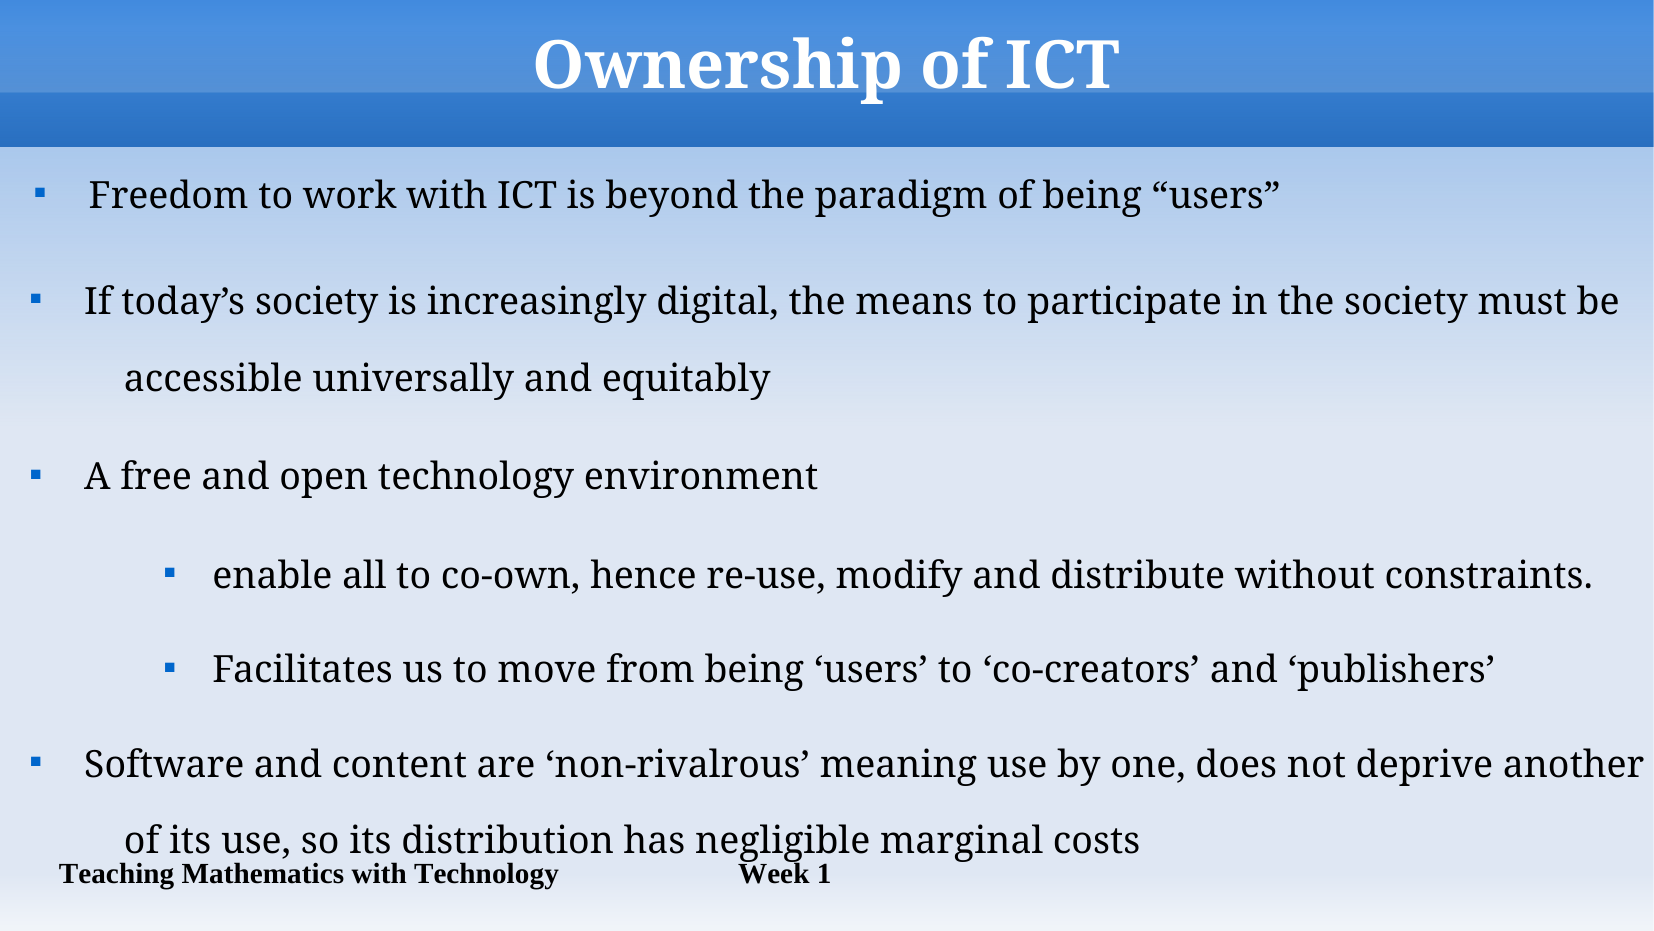

# Ownership of ICT
Freedom to work with ICT is beyond the paradigm of being “users”
If today’s society is increasingly digital, the means to participate in the society must be accessible universally and equitably
A free and open technology environment
enable all to co-own, hence re-use, modify and distribute without constraints.
Facilitates us to move from being ‘users’ to ‘co-creators’ and ‘publishers’
Software and content are ‘non-rivalrous’ meaning use by one, does not deprive another of its use, so its distribution has negligible marginal costs